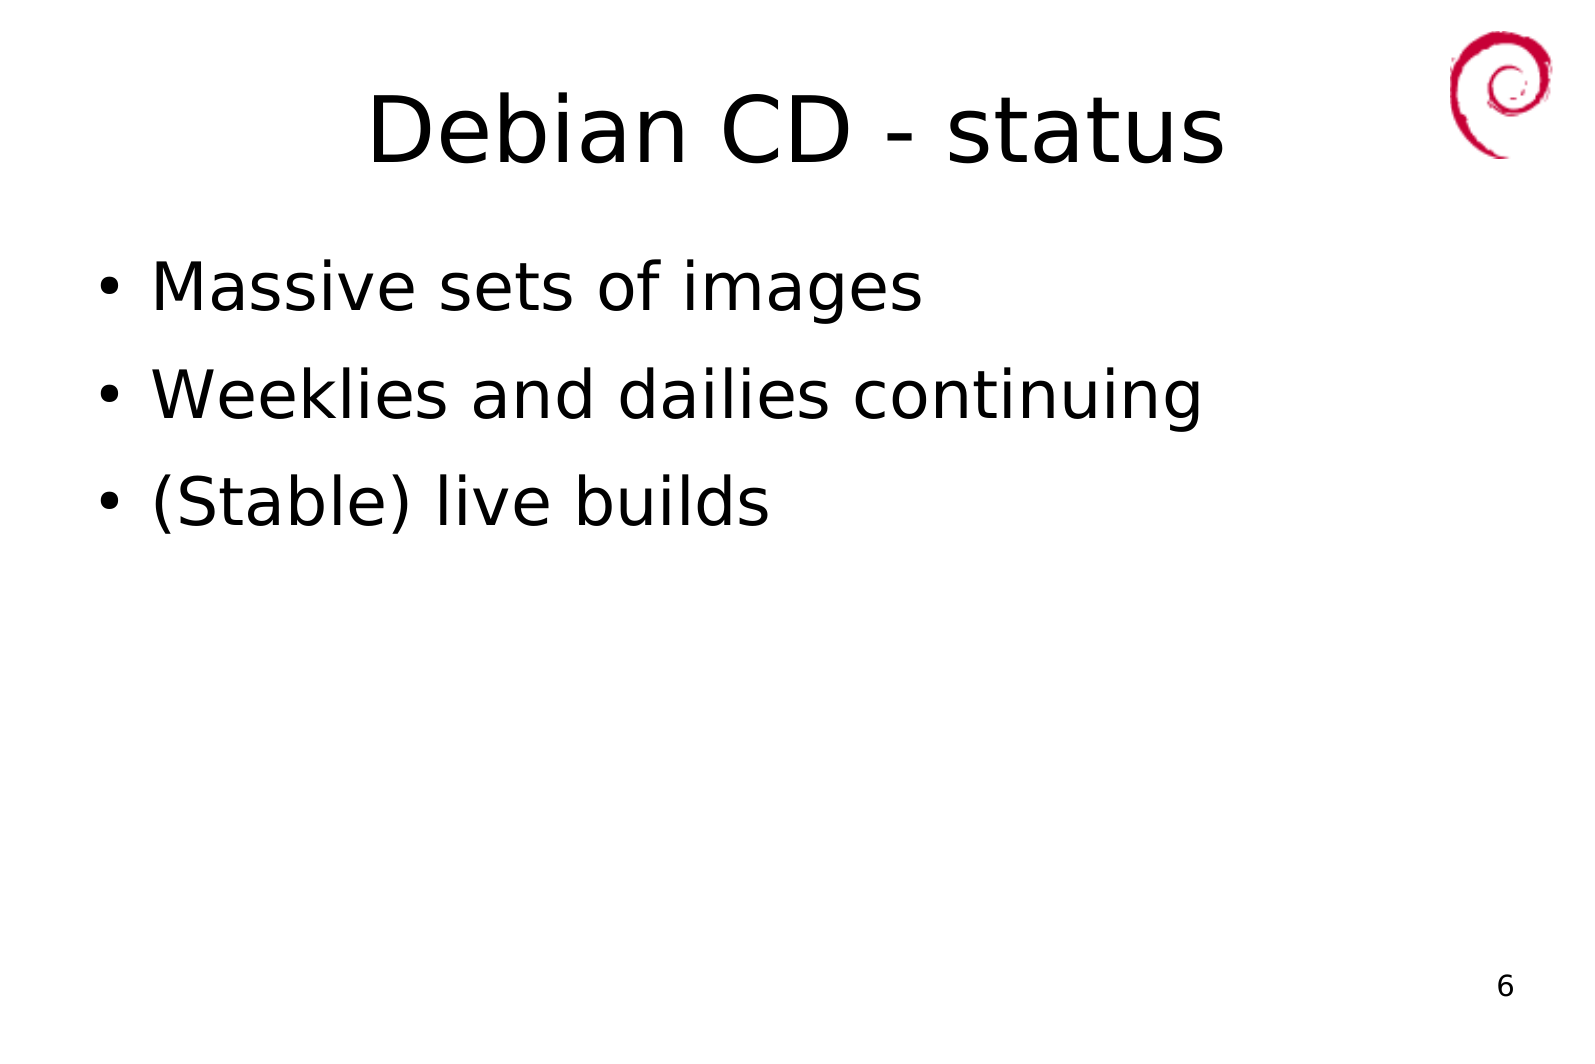

# Debian CD - status
Massive sets of images
Weeklies and dailies continuing
(Stable) live builds
6